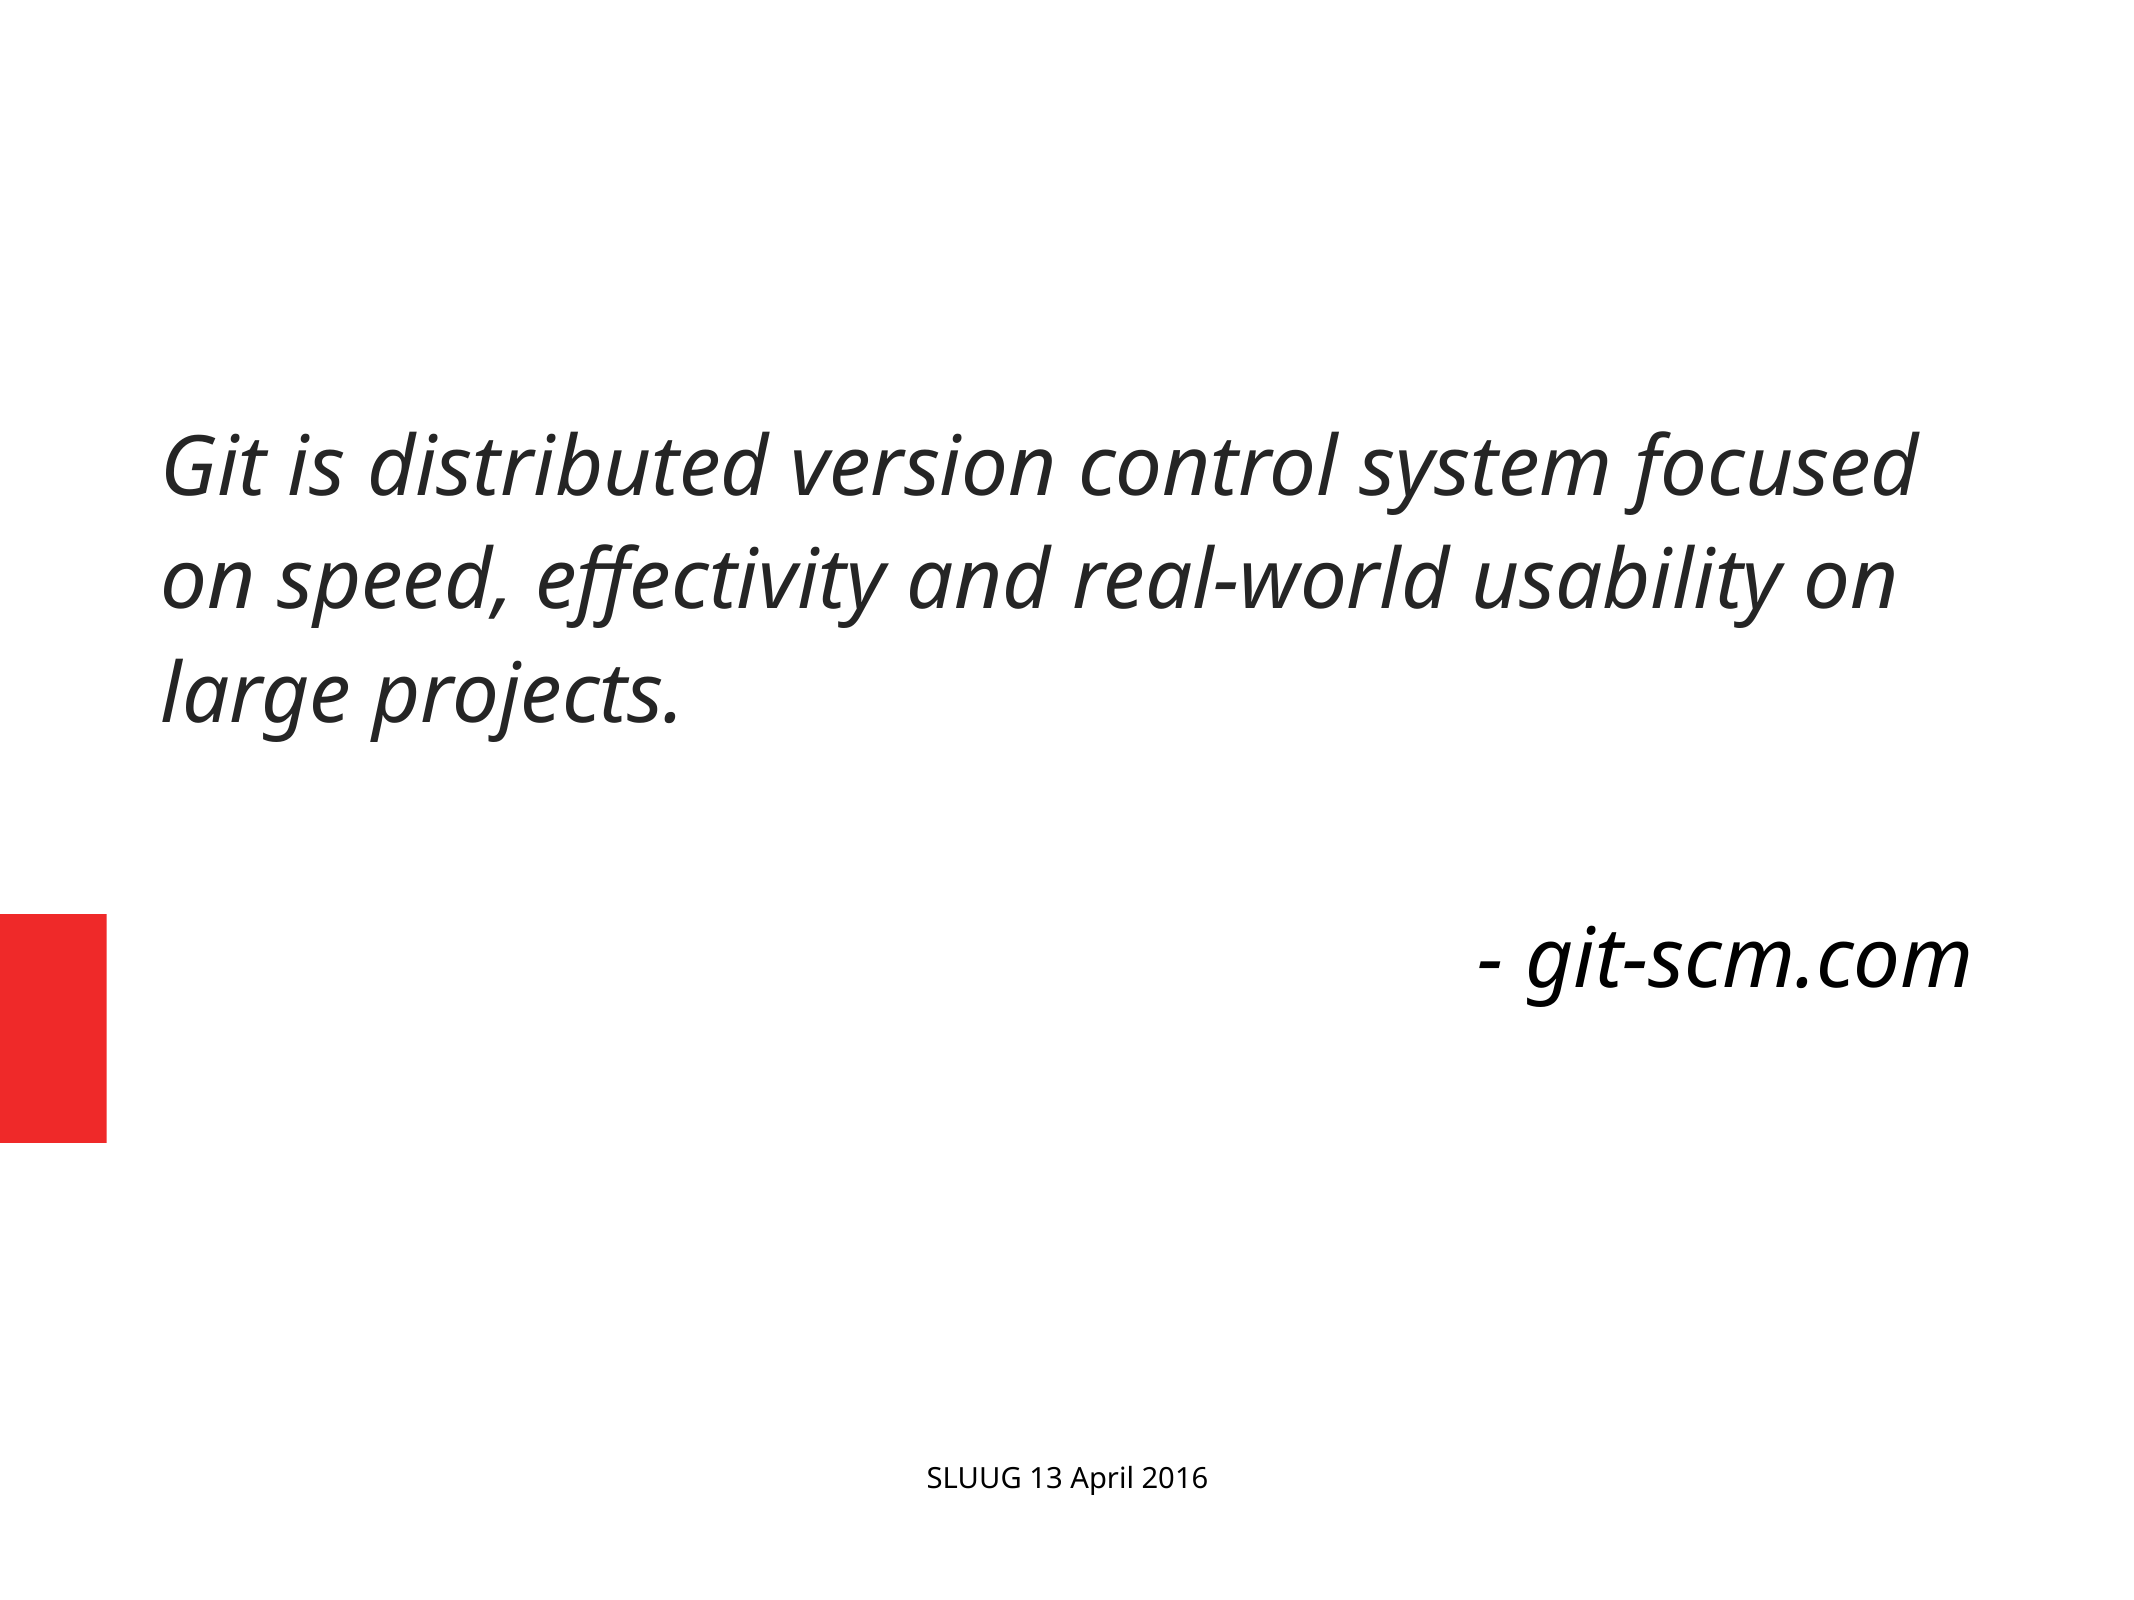

#
Git is distributed version control system focused on speed, effectivity and real-world usability on large projects.
- git-scm.com